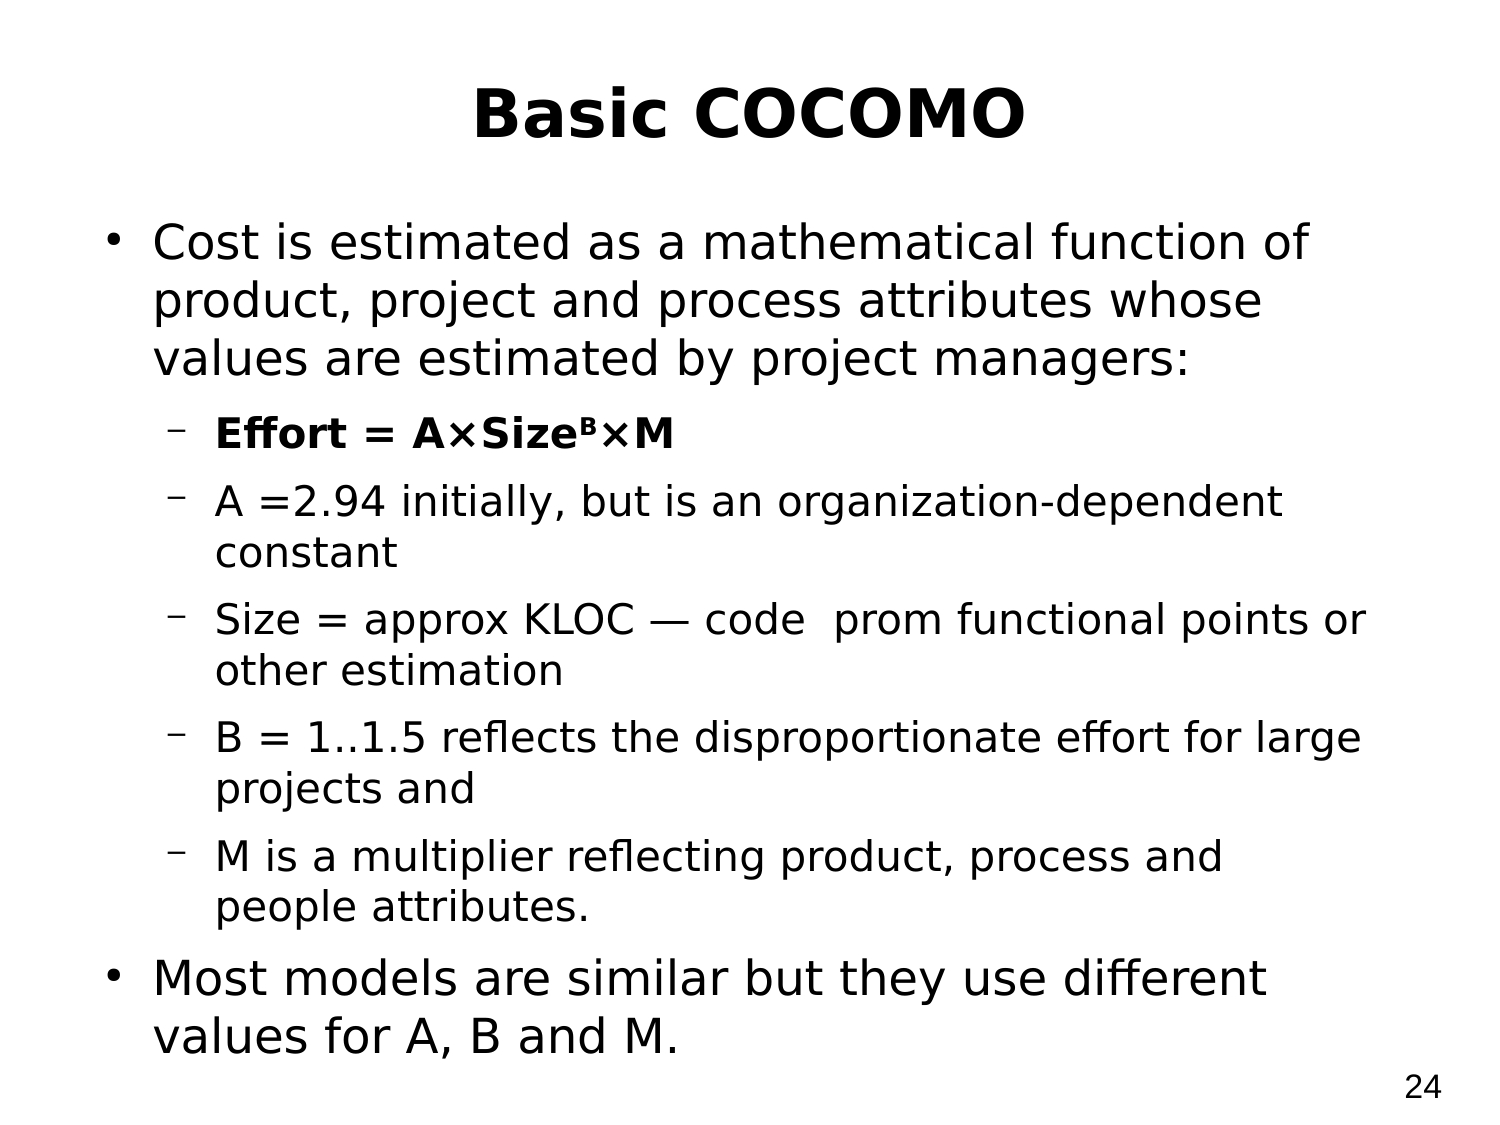

# Basic COCOMO
Cost is estimated as a mathematical function of
product, project and process attributes whose
values are estimated by project managers:
Effort = A×SizeB×M
A =2.94 initially, but is an organization-dependent constant
Size = approx KLOC — code prom functional points or other estimation
B = 1..1.5 reflects the disproportionate effort for large projects and
M is a multiplier reflecting product, process and people attributes.
Most models are similar but they use different values for A, B and M.